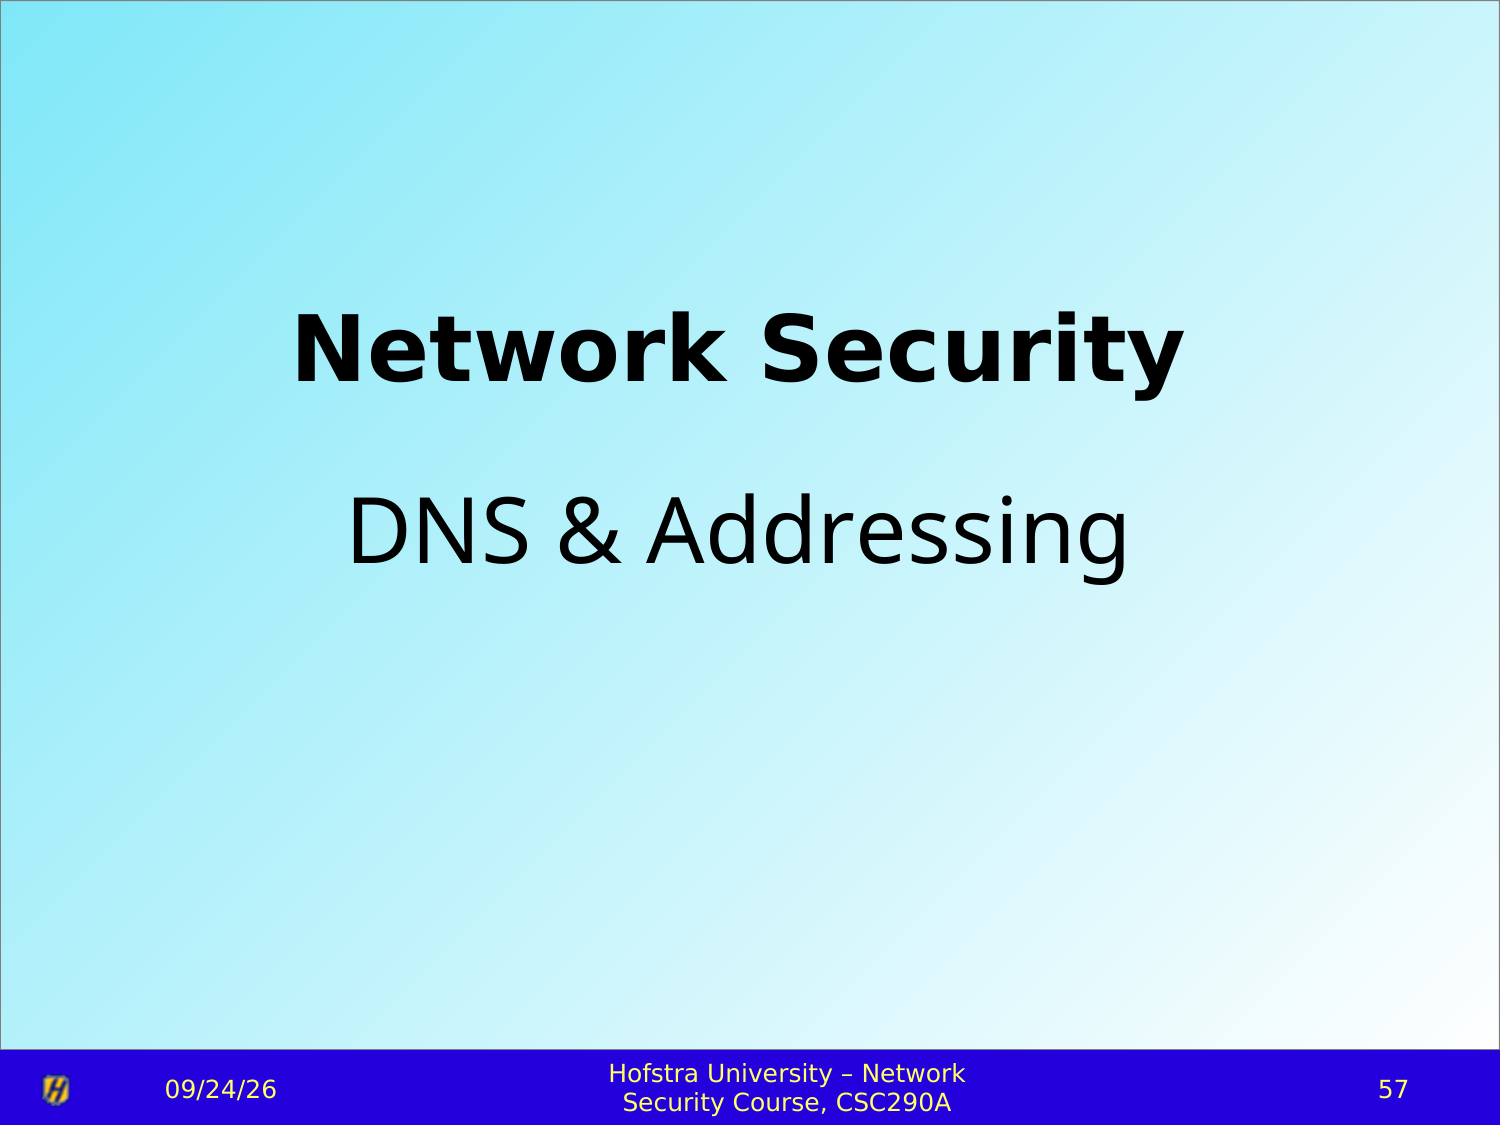

# Network Security
DNS & Addressing
57